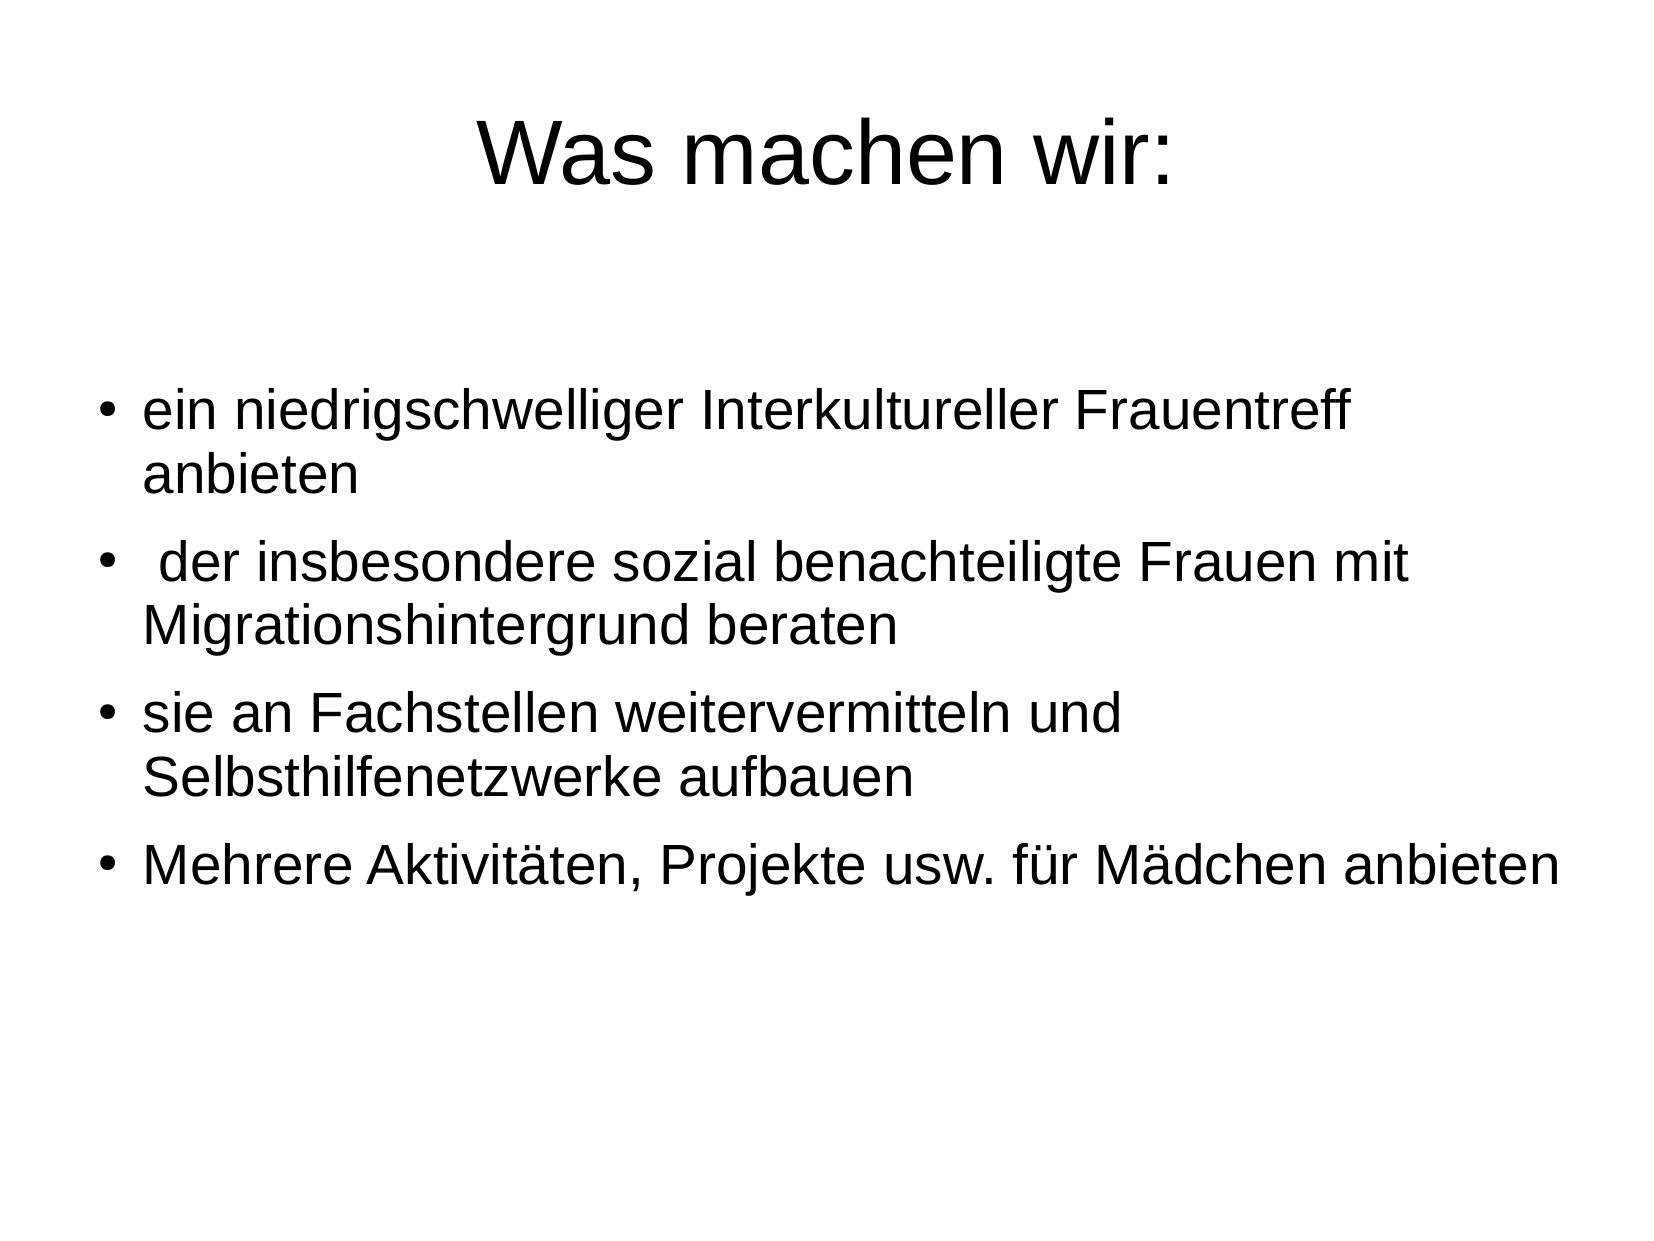

# Was machen wir:
ein niedrigschwelliger Interkultureller Frauentreff anbieten
 der insbesondere sozial benachteiligte Frauen mit Migrationshintergrund beraten
sie an Fachstellen weitervermitteln und Selbsthilfenetzwerke aufbauen
Mehrere Aktivitäten, Projekte usw. für Mädchen anbieten